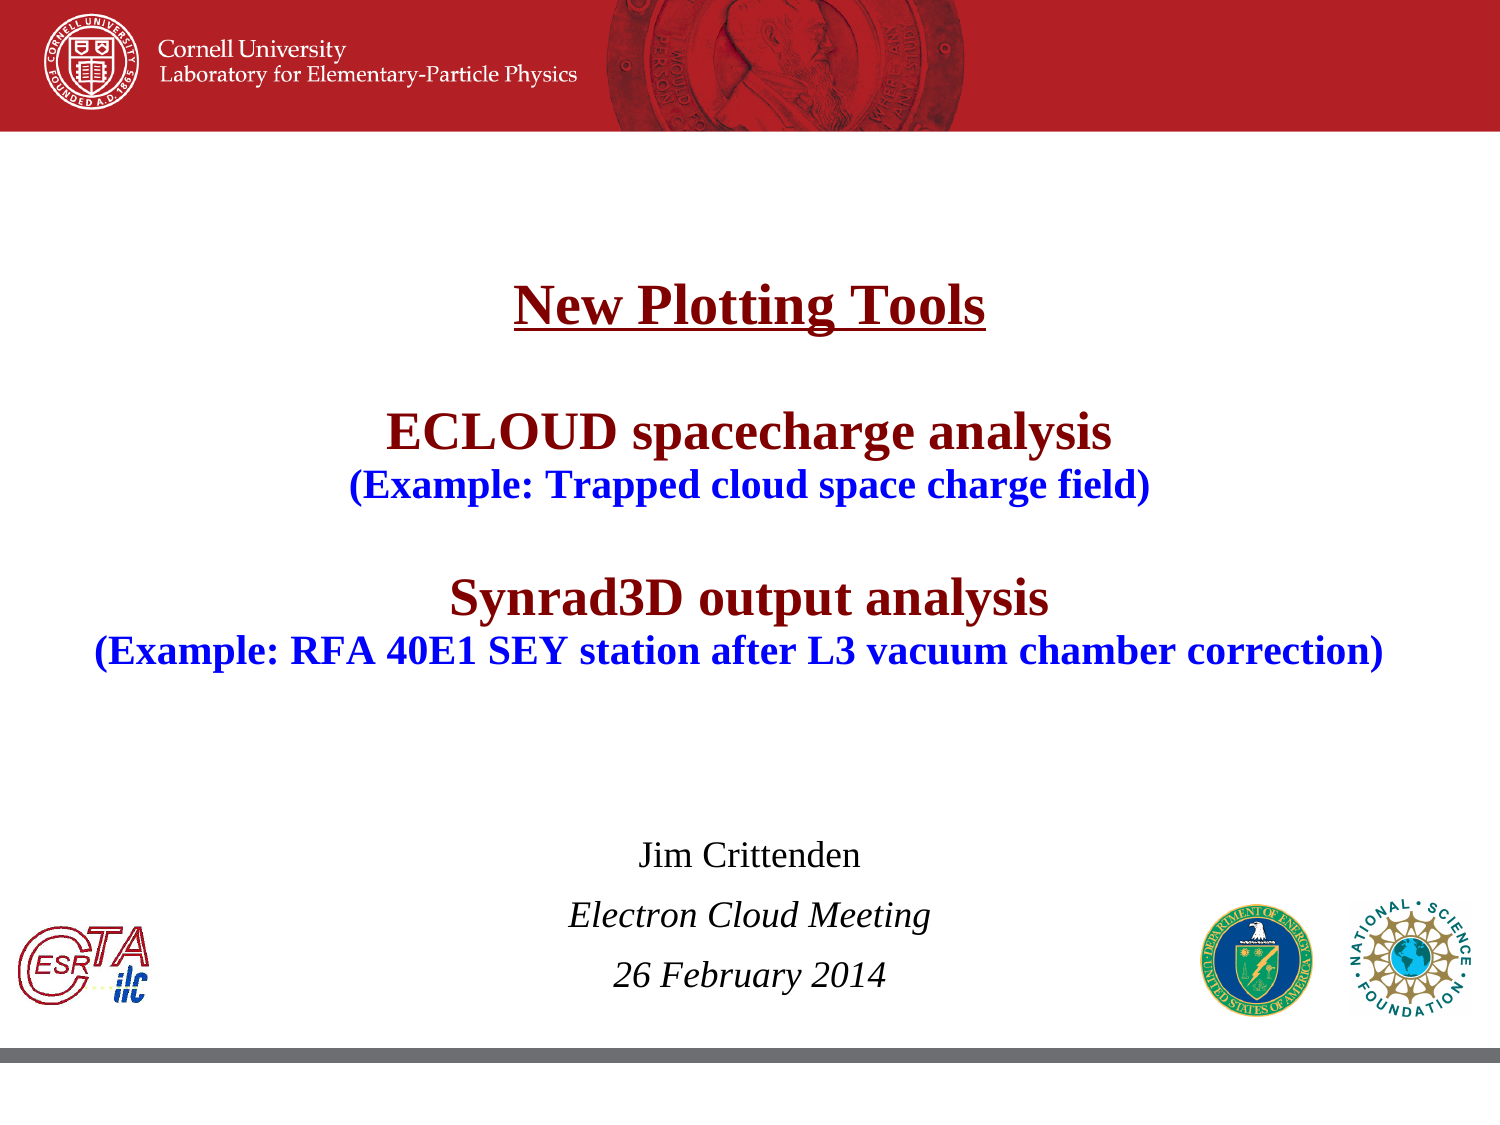

New Plotting Tools
ECLOUD spacecharge analysis
(Example: Trapped cloud space charge field)
Synrad3D output analysis
(Example: RFA 40E1 SEY station after L3 vacuum chamber correction)
# Jim Crittenden
Electron Cloud Meeting
26 February 2014